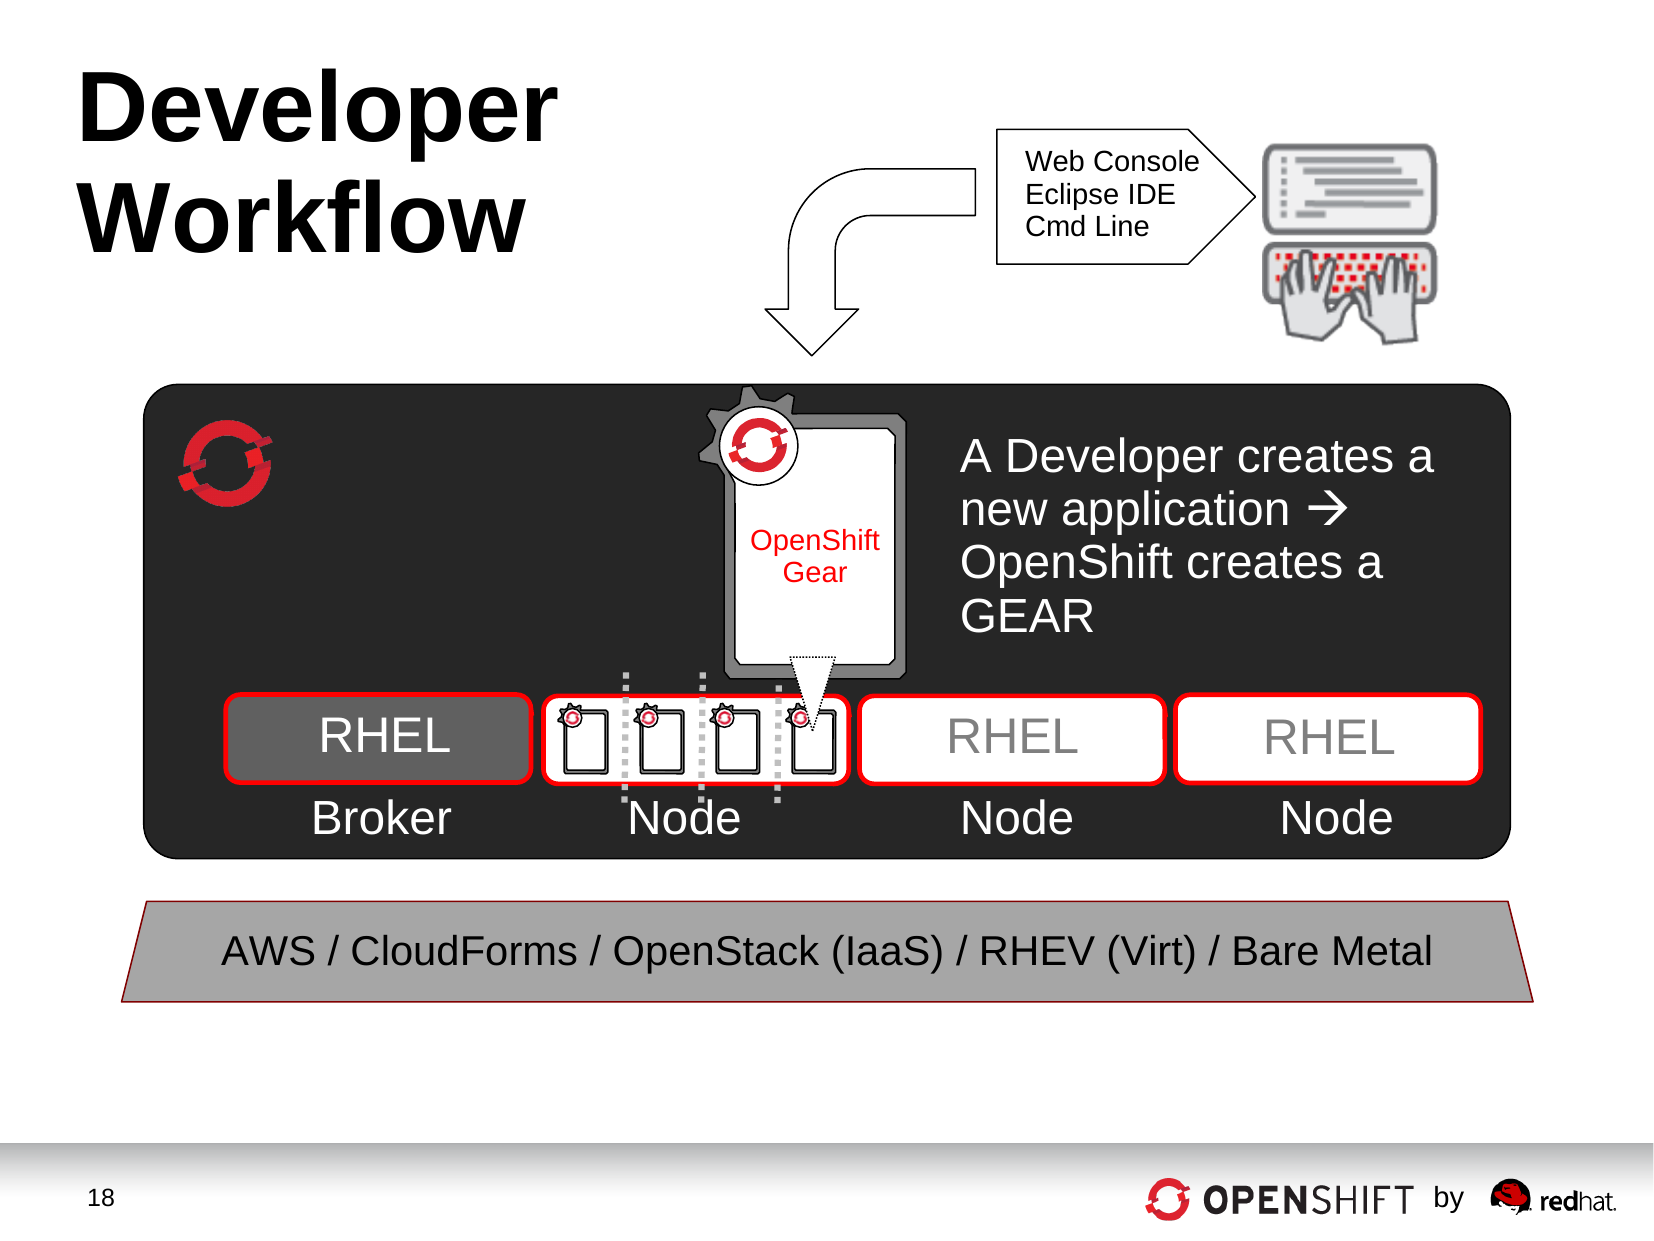

# Developer Workflow
Web Console
Eclipse IDE
Cmd Line
A Developer creates a new application  OpenShift creates a GEAR
OpenShift
Gear
RHEL
RHEL
RHEL
Broker
Node
Node
Node
AWS / CloudForms / OpenStack (IaaS) / RHEV (Virt) / Bare Metal